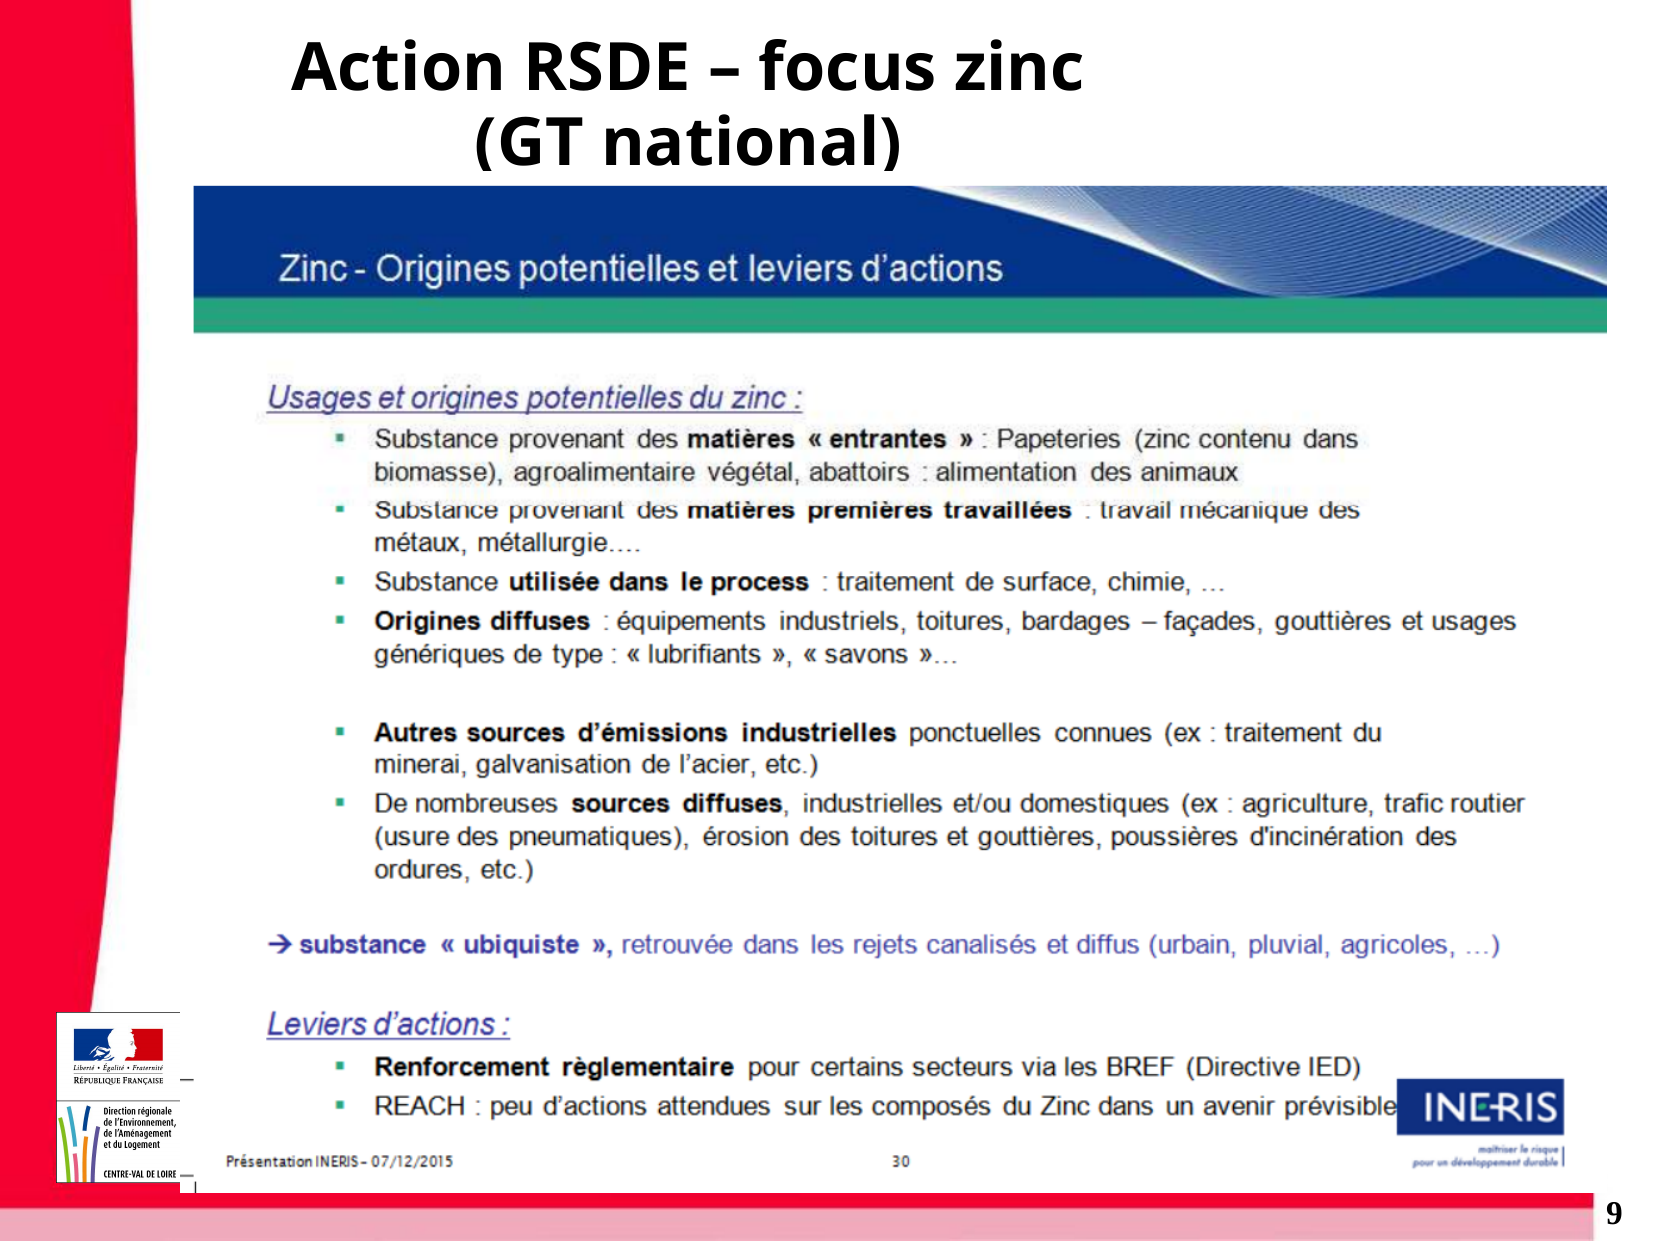

Action RSDE – focus zinc
(GT national)
9